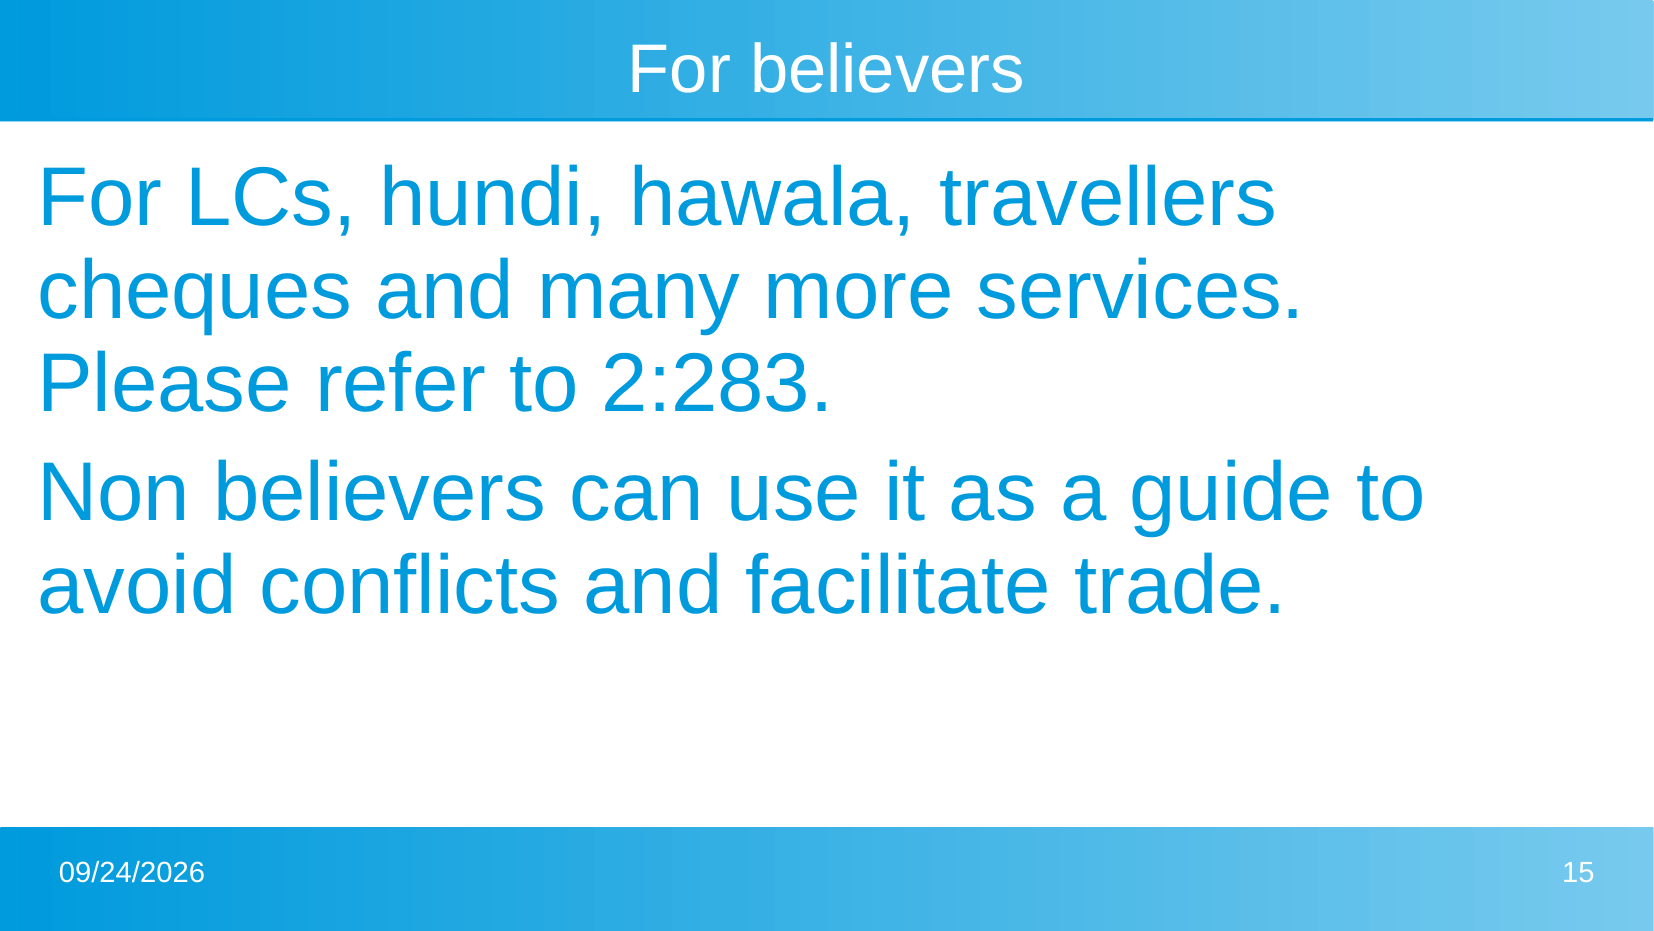

# For believers
For LCs, hundi, hawala, travellers cheques and many more services.
Please refer to 2:283.
Non believers can use it as a guide to avoid conflicts and facilitate trade.
15